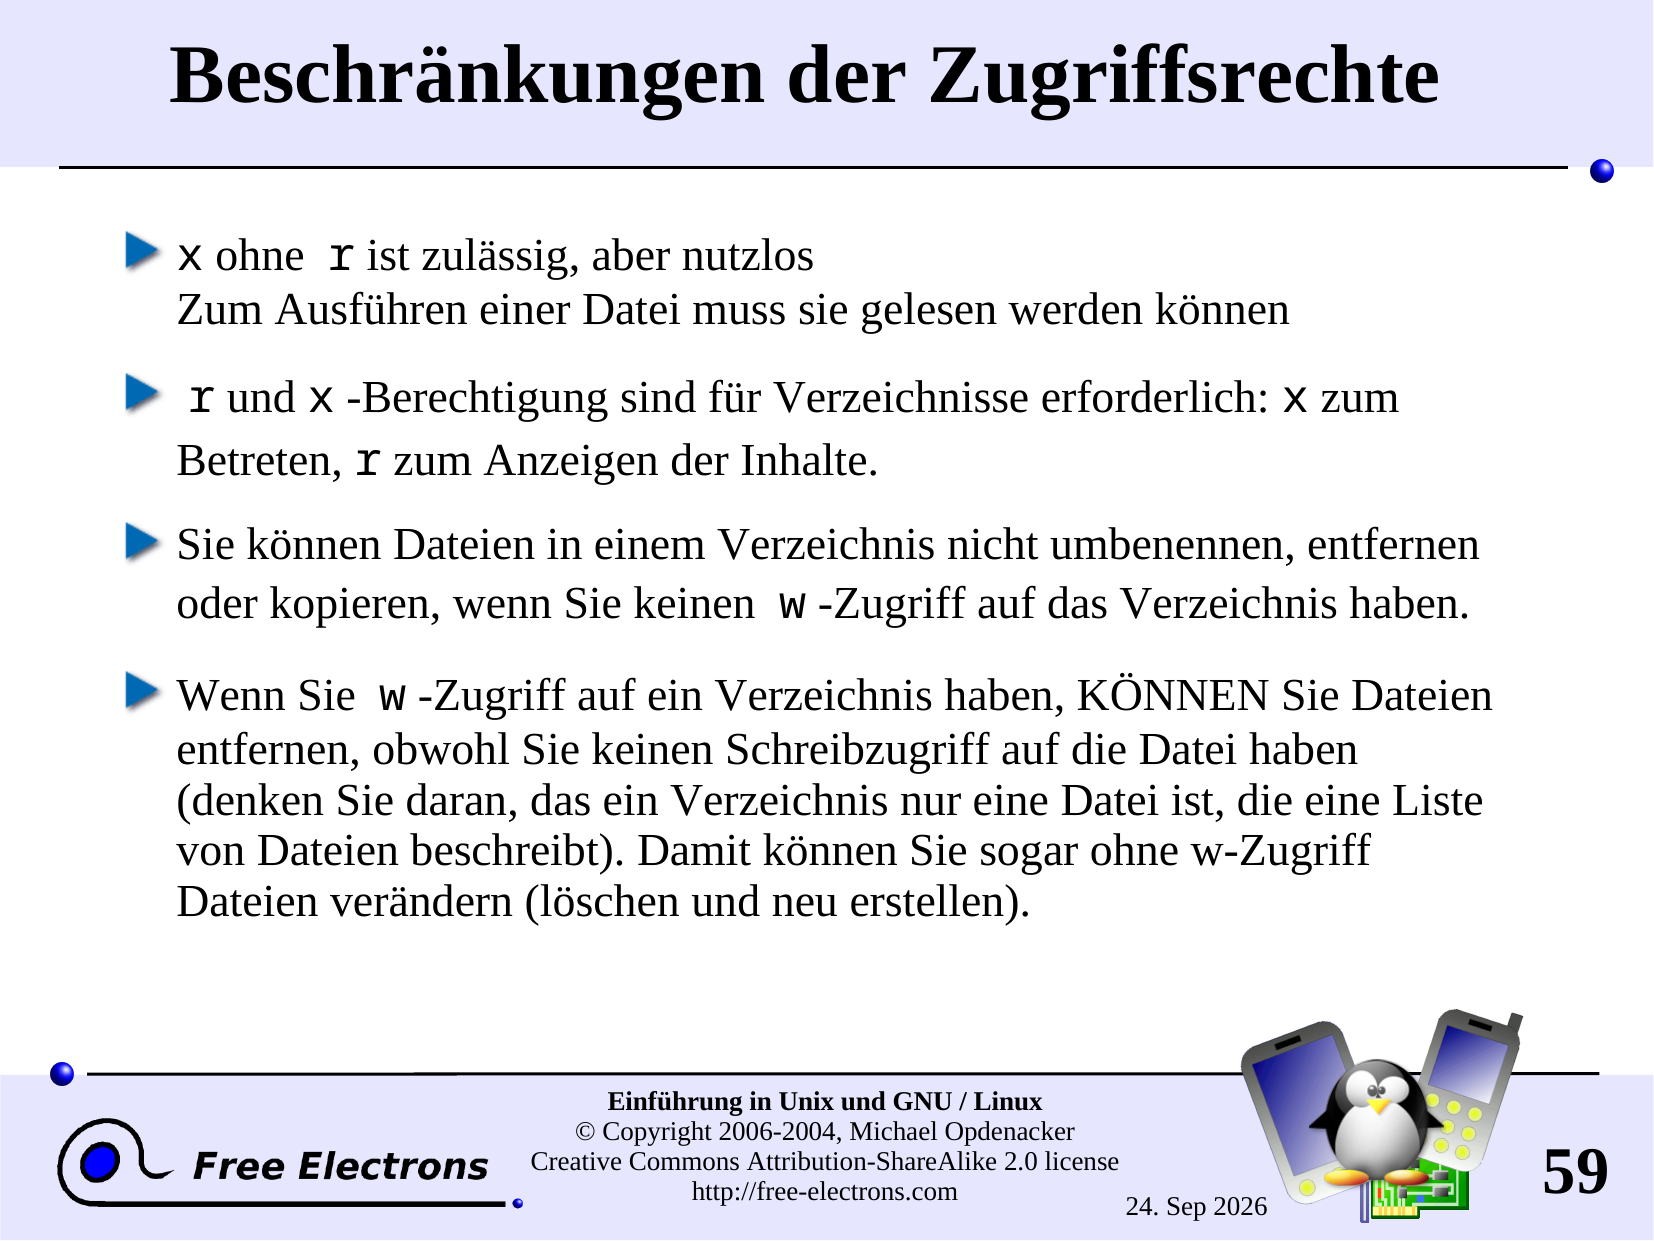

# Beschränkungen der Zugriffsrechte
x ohne r ist zulässig, aber nutzlos
Zum Ausführen einer Datei muss sie gelesen werden können
 r und x -Berechtigung sind für Verzeichnisse erforderlich: x zum Betreten, r zum Anzeigen der Inhalte.
Sie können Dateien in einem Verzeichnis nicht umbenennen, entfernen oder kopieren, wenn Sie keinen w -Zugriff auf das Verzeichnis haben.
Wenn Sie w -Zugriff auf ein Verzeichnis haben, KÖNNEN Sie Dateien entfernen, obwohl Sie keinen Schreibzugriff auf die Datei haben (denken Sie daran, das ein Verzeichnis nur eine Datei ist, die eine Liste von Dateien beschreibt). Damit können Sie sogar ohne w-Zugriff Dateien verändern (löschen und neu erstellen).